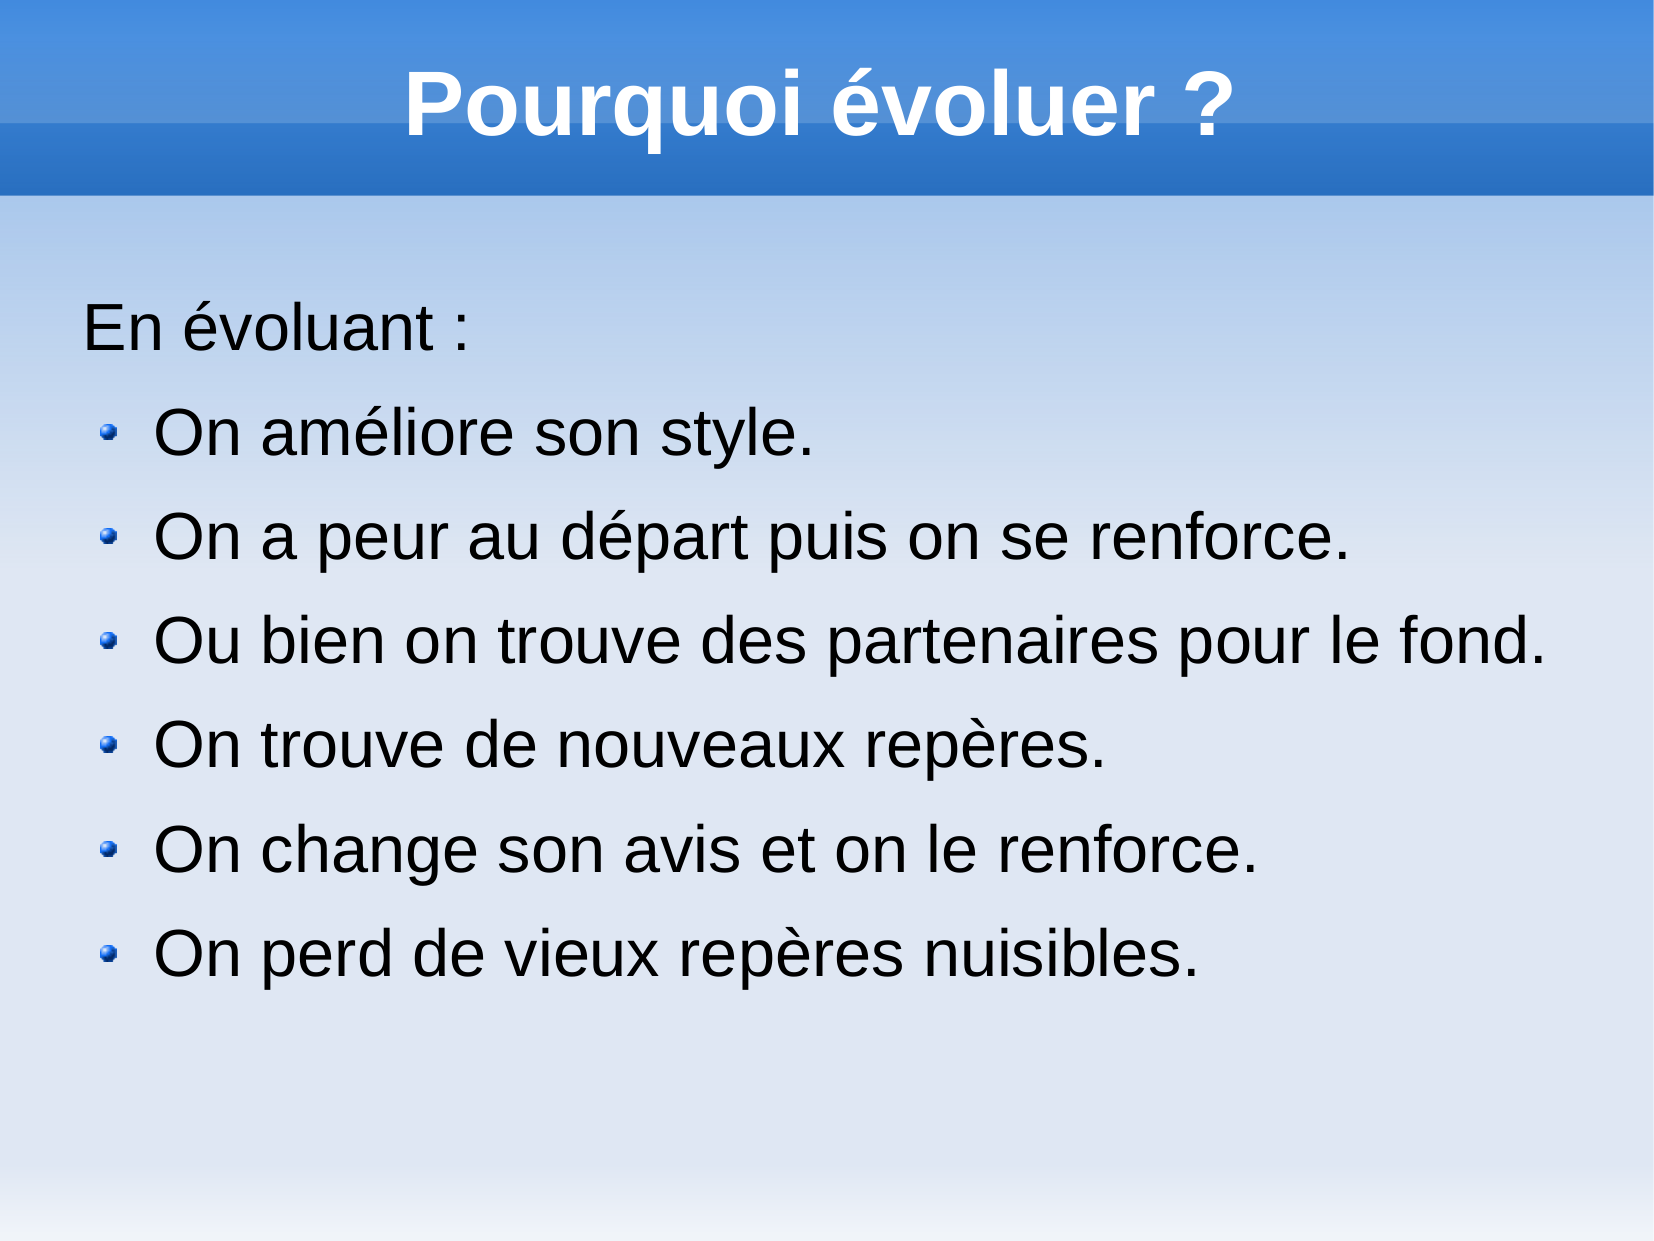

# Pourquoi évoluer ?
En évoluant :
On améliore son style.
On a peur au départ puis on se renforce.
Ou bien on trouve des partenaires pour le fond.
On trouve de nouveaux repères.
On change son avis et on le renforce.
On perd de vieux repères nuisibles.